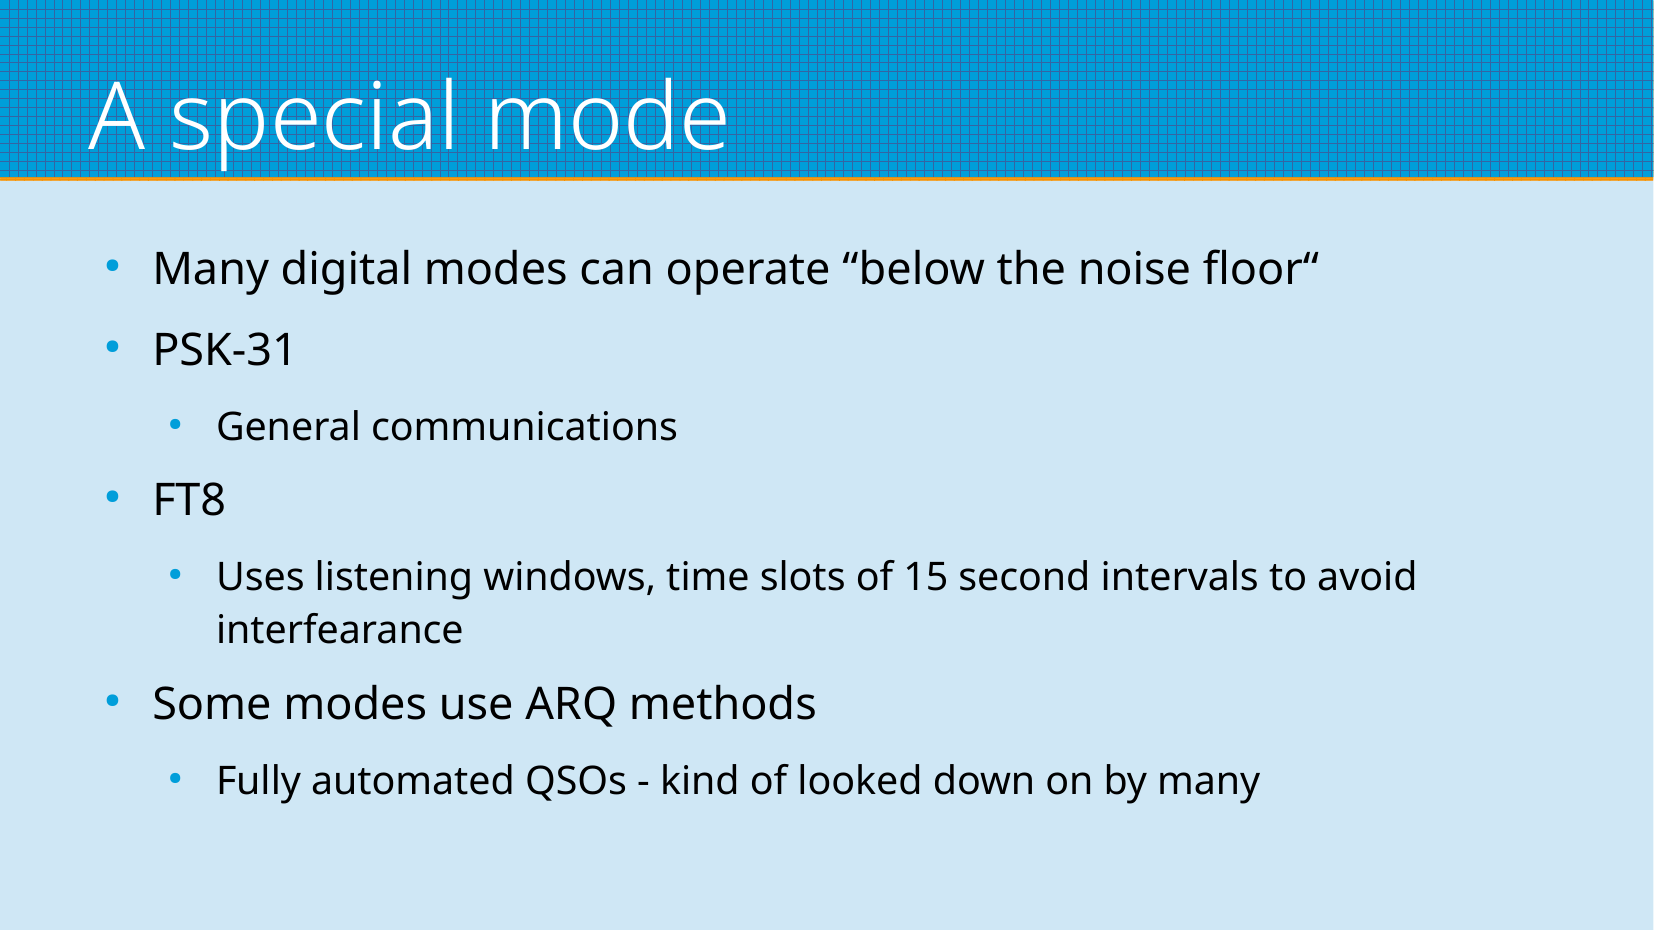

# A special mode
Many digital modes can operate “below the noise floor“
PSK-31
General communications
FT8
Uses listening windows, time slots of 15 second intervals to avoid interfearance
Some modes use ARQ methods
Fully automated QSOs - kind of looked down on by many